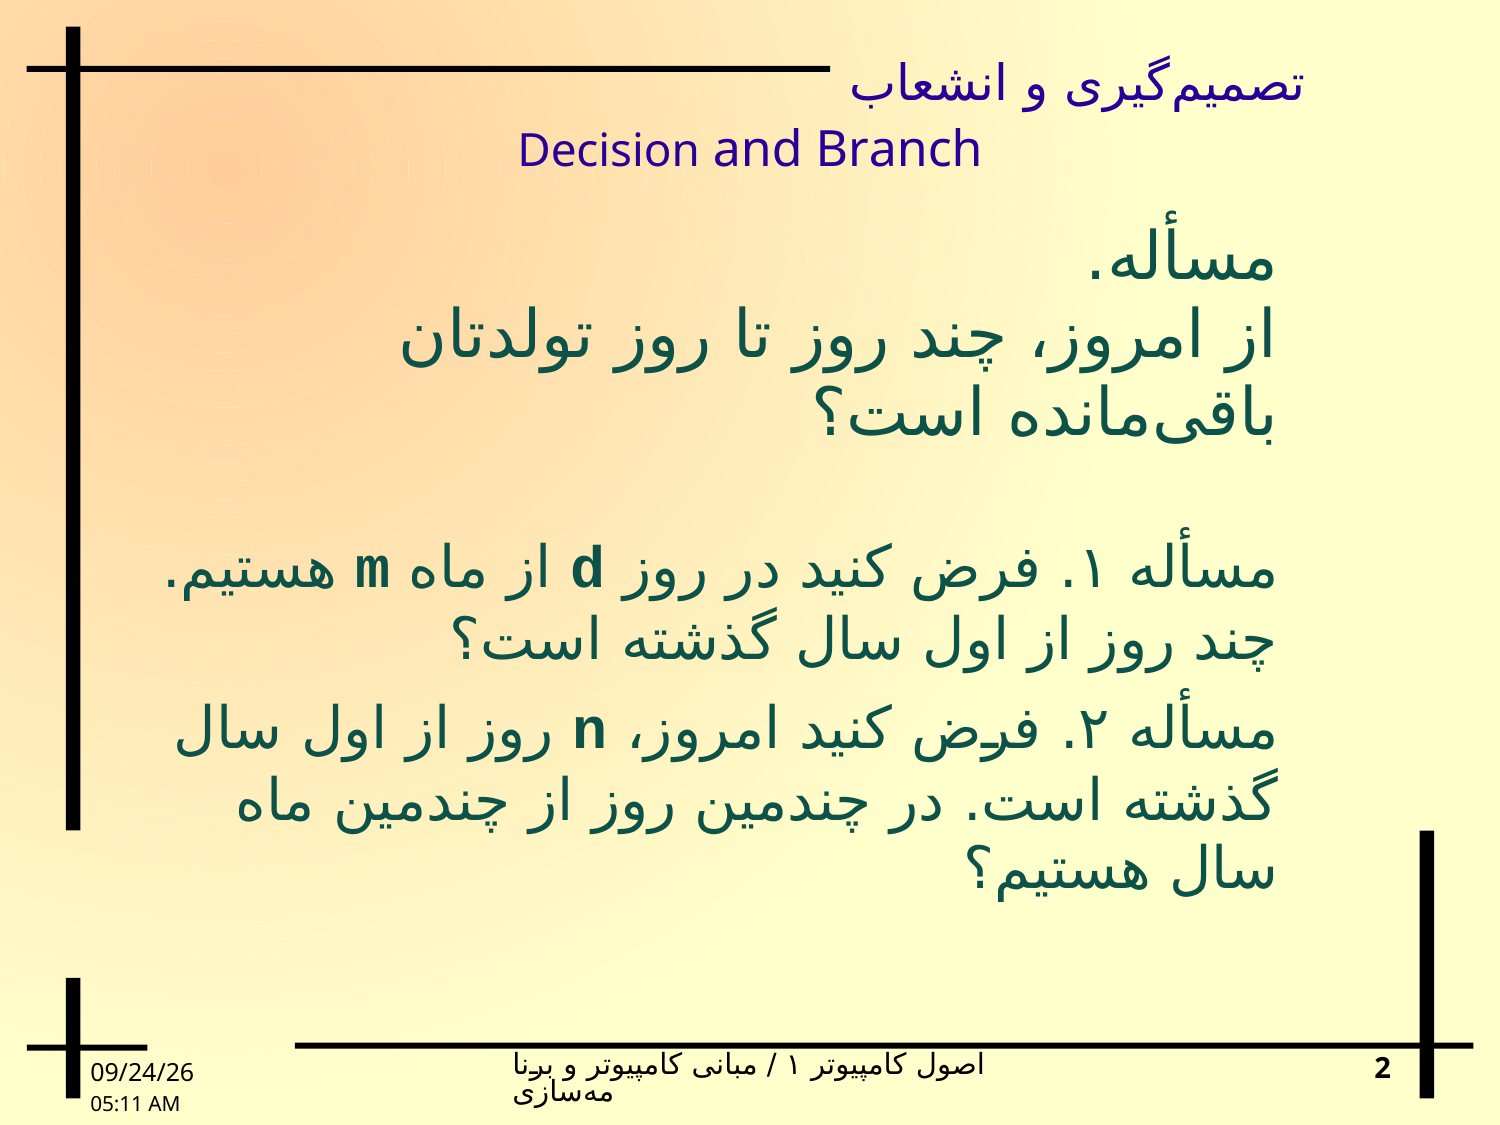

# تصمیم‌گیری و انشعاب Decision and Branch
مسأله.
از امروز، چند روز تا روز تولدتان باقی‌مانده است؟
مسأله ۱. فرض کنید در روز d از ماه m هستیم. چند روز از اول سال گذشته است؟
مسأله ۲. فرض کنید امروز، n روز از اول سال گذشته است. در چندمین روز از چندمین ماه سال هستیم؟
اصول کامپیوتر ۱ / مبانی کامپیوتر و برنامه‌سازی
2